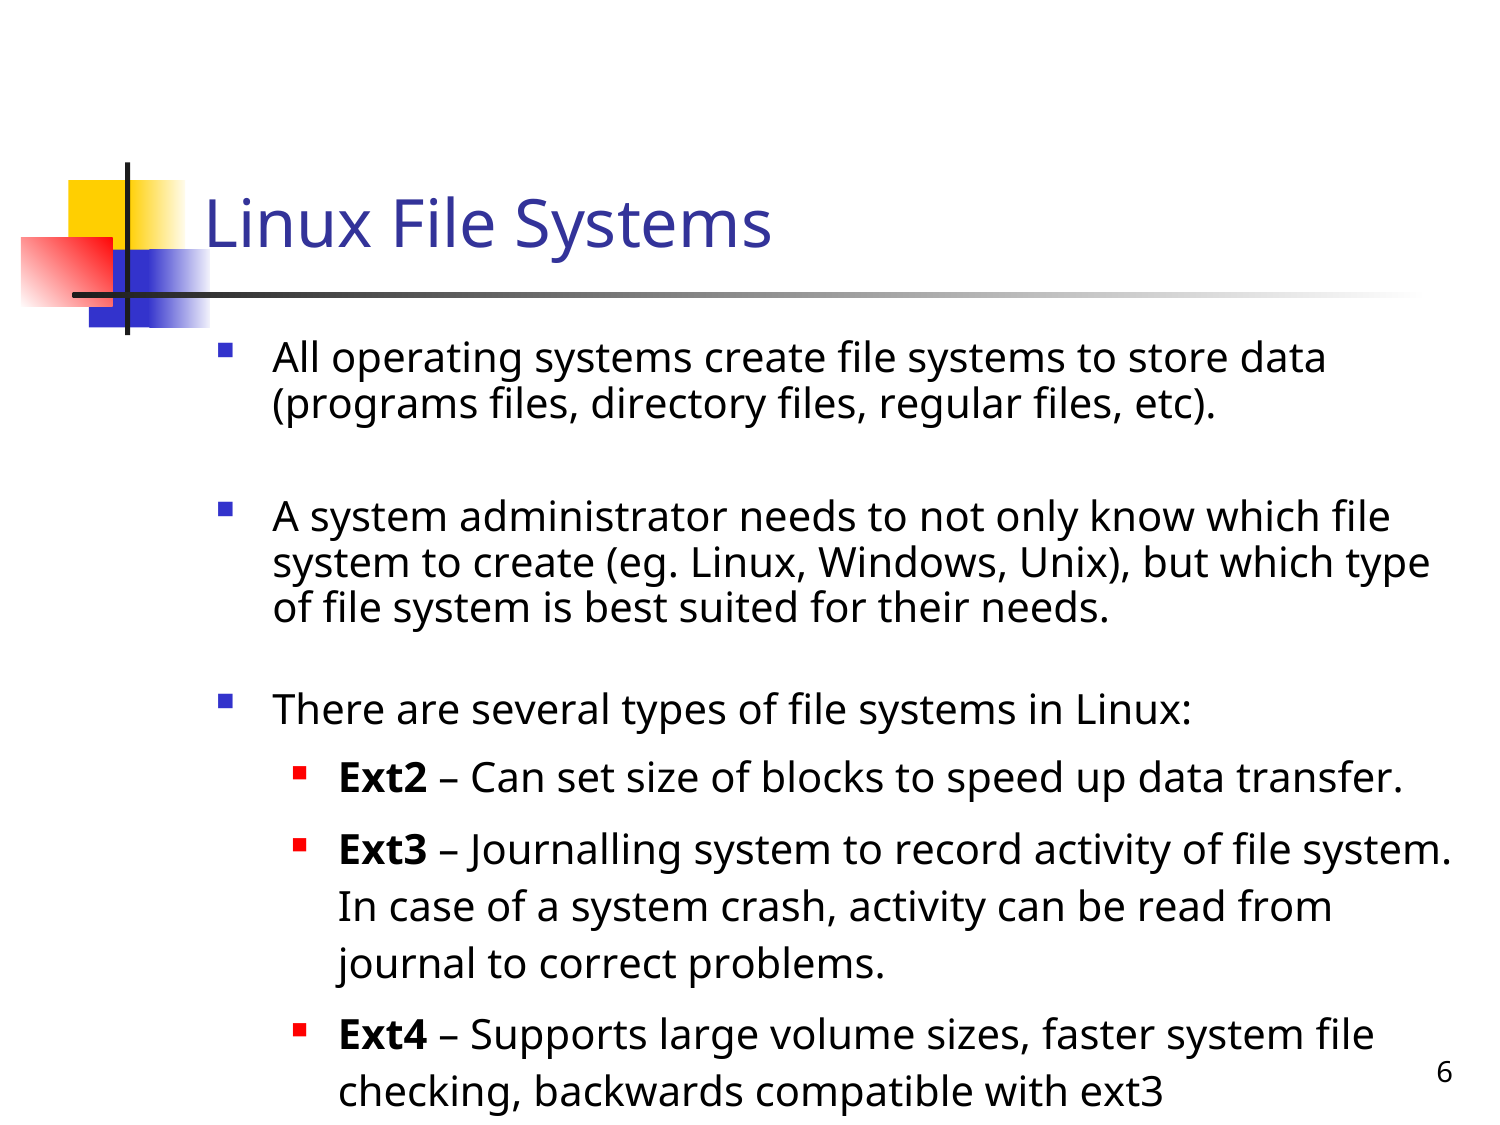

# Linux File Systems
All operating systems create file systems to store data (programs files, directory files, regular files, etc).
A system administrator needs to not only know which file system to create (eg. Linux, Windows, Unix), but which type of file system is best suited for their needs.
There are several types of file systems in Linux:
Ext2 – Can set size of blocks to speed up data transfer.
Ext3 – Journalling system to record activity of file system. In case of a system crash, activity can be read from journal to correct problems.
Ext4 – Supports large volume sizes, faster system file checking, backwards compatible with ext3
6